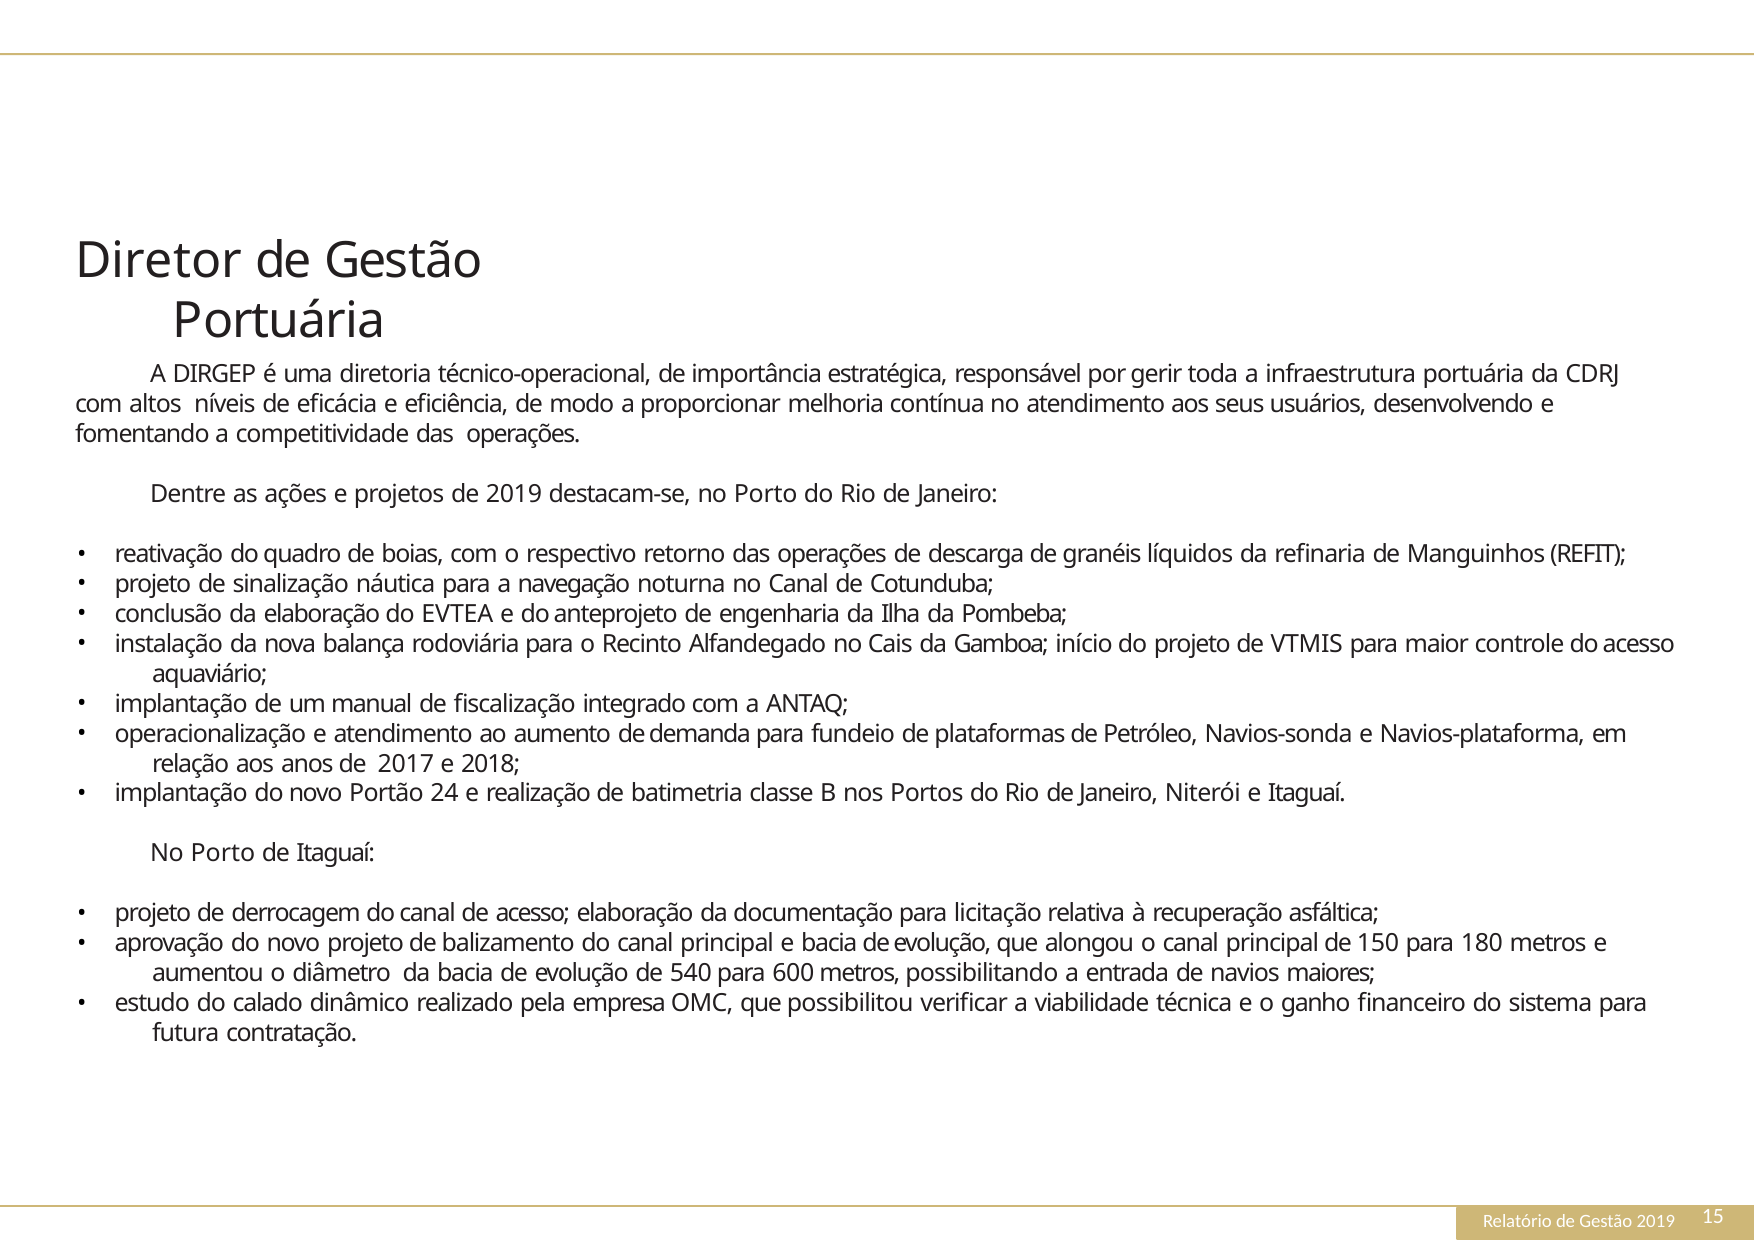

# Diretor de Gestão Portuária
A DIRGEP é uma diretoria técnico-operacional, de importância estratégica, responsável por gerir toda a infraestrutura portuária da CDRJ com altos níveis de eficácia e eficiência, de modo a proporcionar melhoria contínua no atendimento aos seus usuários, desenvolvendo e fomentando a competitividade das operações.
Dentre as ações e projetos de 2019 destacam-se, no Porto do Rio de Janeiro:
reativação do quadro de boias, com o respectivo retorno das operações de descarga de granéis líquidos da refinaria de Manguinhos (REFIT);
projeto de sinalização náutica para a navegação noturna no Canal de Cotunduba;
conclusão da elaboração do EVTEA e do anteprojeto de engenharia da Ilha da Pombeba;
instalação da nova balança rodoviária para o Recinto Alfandegado no Cais da Gamboa; início do projeto de VTMIS para maior controle do acesso aquaviário;
implantação de um manual de fiscalização integrado com a ANTAQ;
operacionalização e atendimento ao aumento de demanda para fundeio de plataformas de Petróleo, Navios-sonda e Navios-plataforma, em relação aos anos de 2017 e 2018;
implantação do novo Portão 24 e realização de batimetria classe B nos Portos do Rio de Janeiro, Niterói e Itaguaí.
No Porto de Itaguaí:
projeto de derrocagem do canal de acesso; elaboração da documentação para licitação relativa à recuperação asfáltica;
aprovação do novo projeto de balizamento do canal principal e bacia de evolução, que alongou o canal principal de 150 para 180 metros e aumentou o diâmetro da bacia de evolução de 540 para 600 metros, possibilitando a entrada de navios maiores;
estudo do calado dinâmico realizado pela empresa OMC, que possibilitou verificar a viabilidade técnica e o ganho financeiro do sistema para futura contratação.
15
Relatório de Gestão 2019